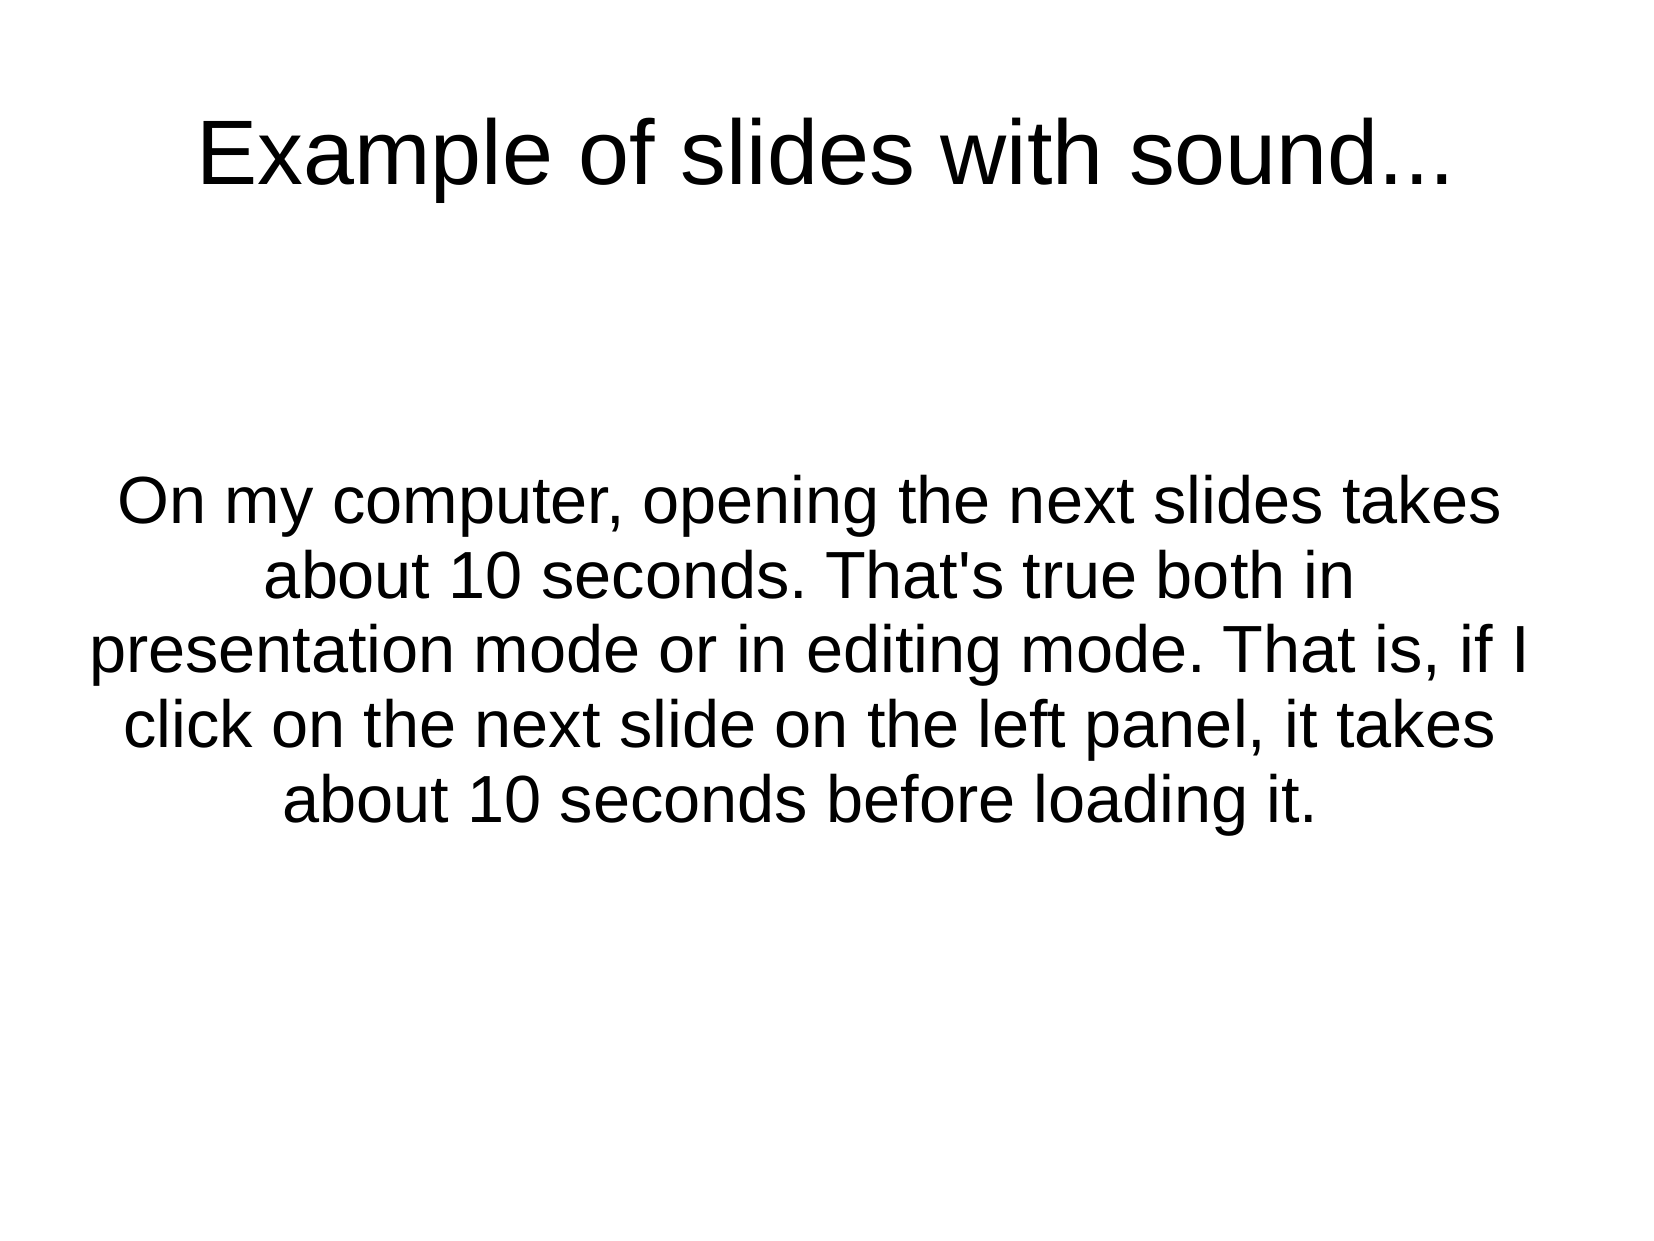

# Example of slides with sound...
On my computer, opening the next slides takes about 10 seconds. That's true both in presentation mode or in editing mode. That is, if I click on the next slide on the left panel, it takes about 10 seconds before loading it.